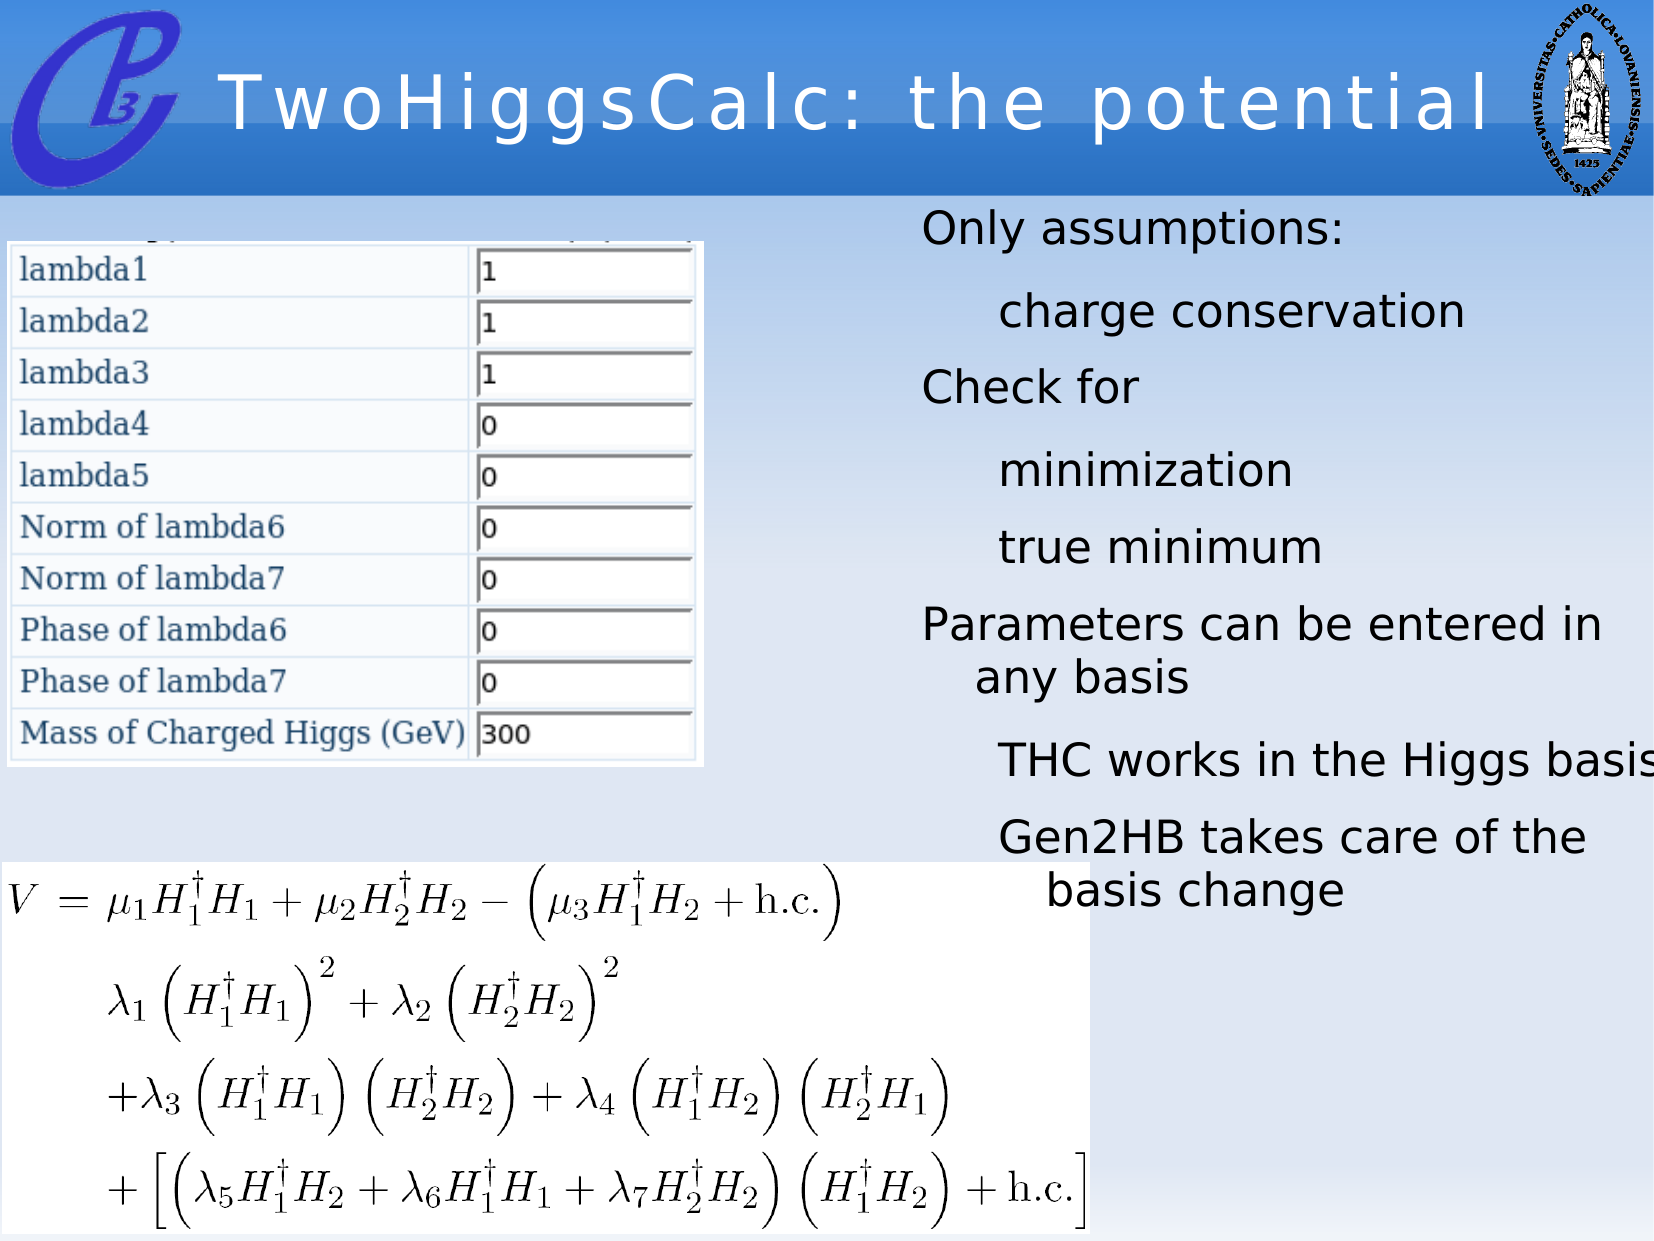

# TwoHiggsCalc: the potential
Only assumptions:
charge conservation
Check for
minimization
true minimum
Parameters can be entered in any basis
THC works in the Higgs basis
Gen2HB takes care of the basis change